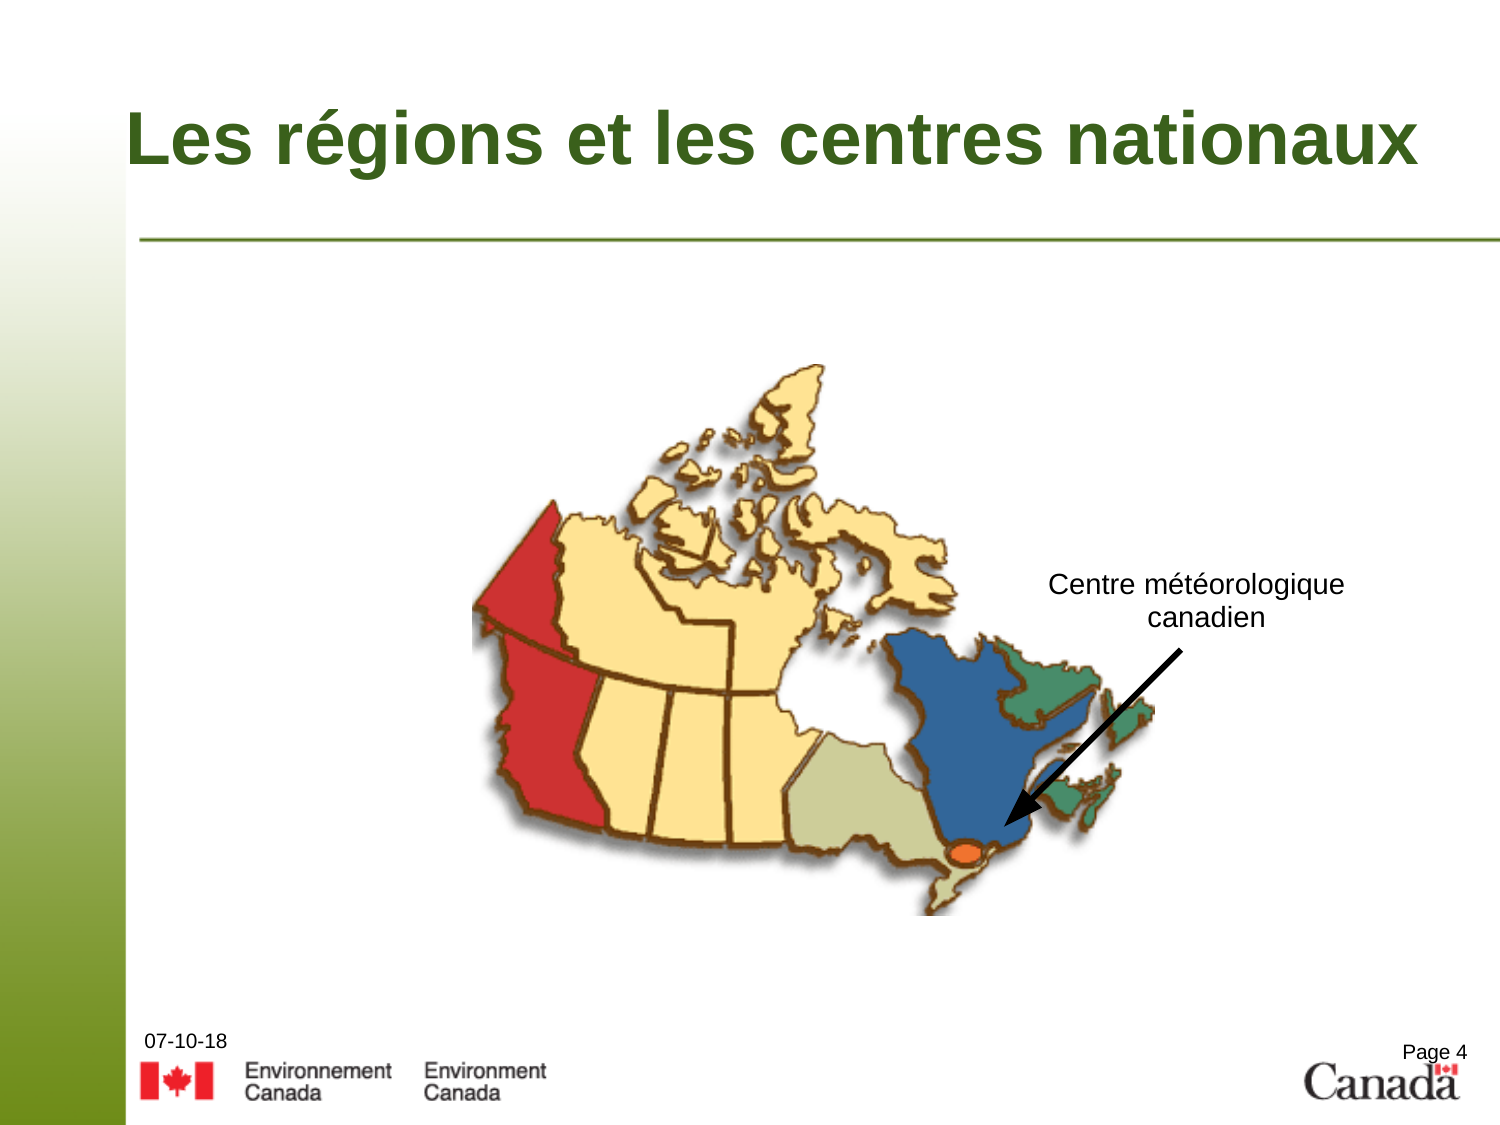

# Les régions et les centres nationaux
Centre météorologique
 canadien